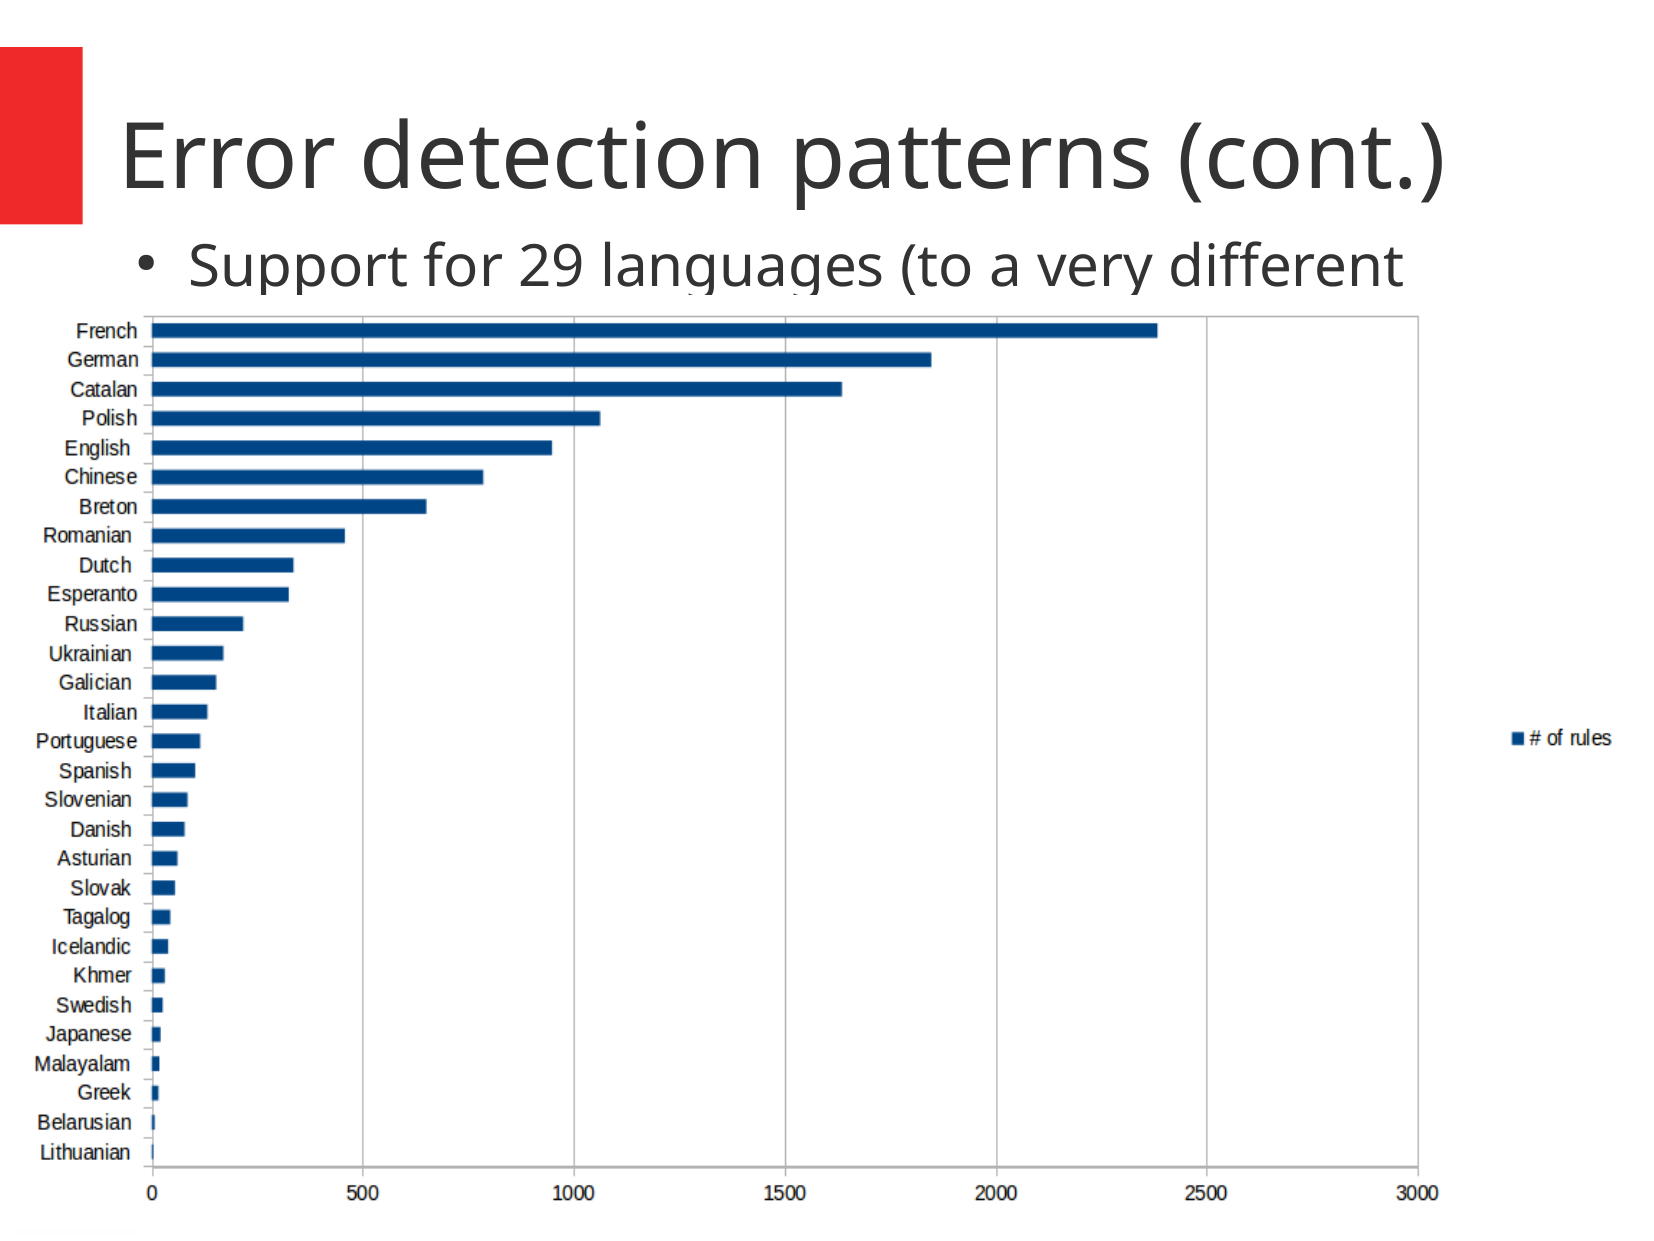

# Error detection patterns (cont.)
Support for 29 languages (to a very different degree)